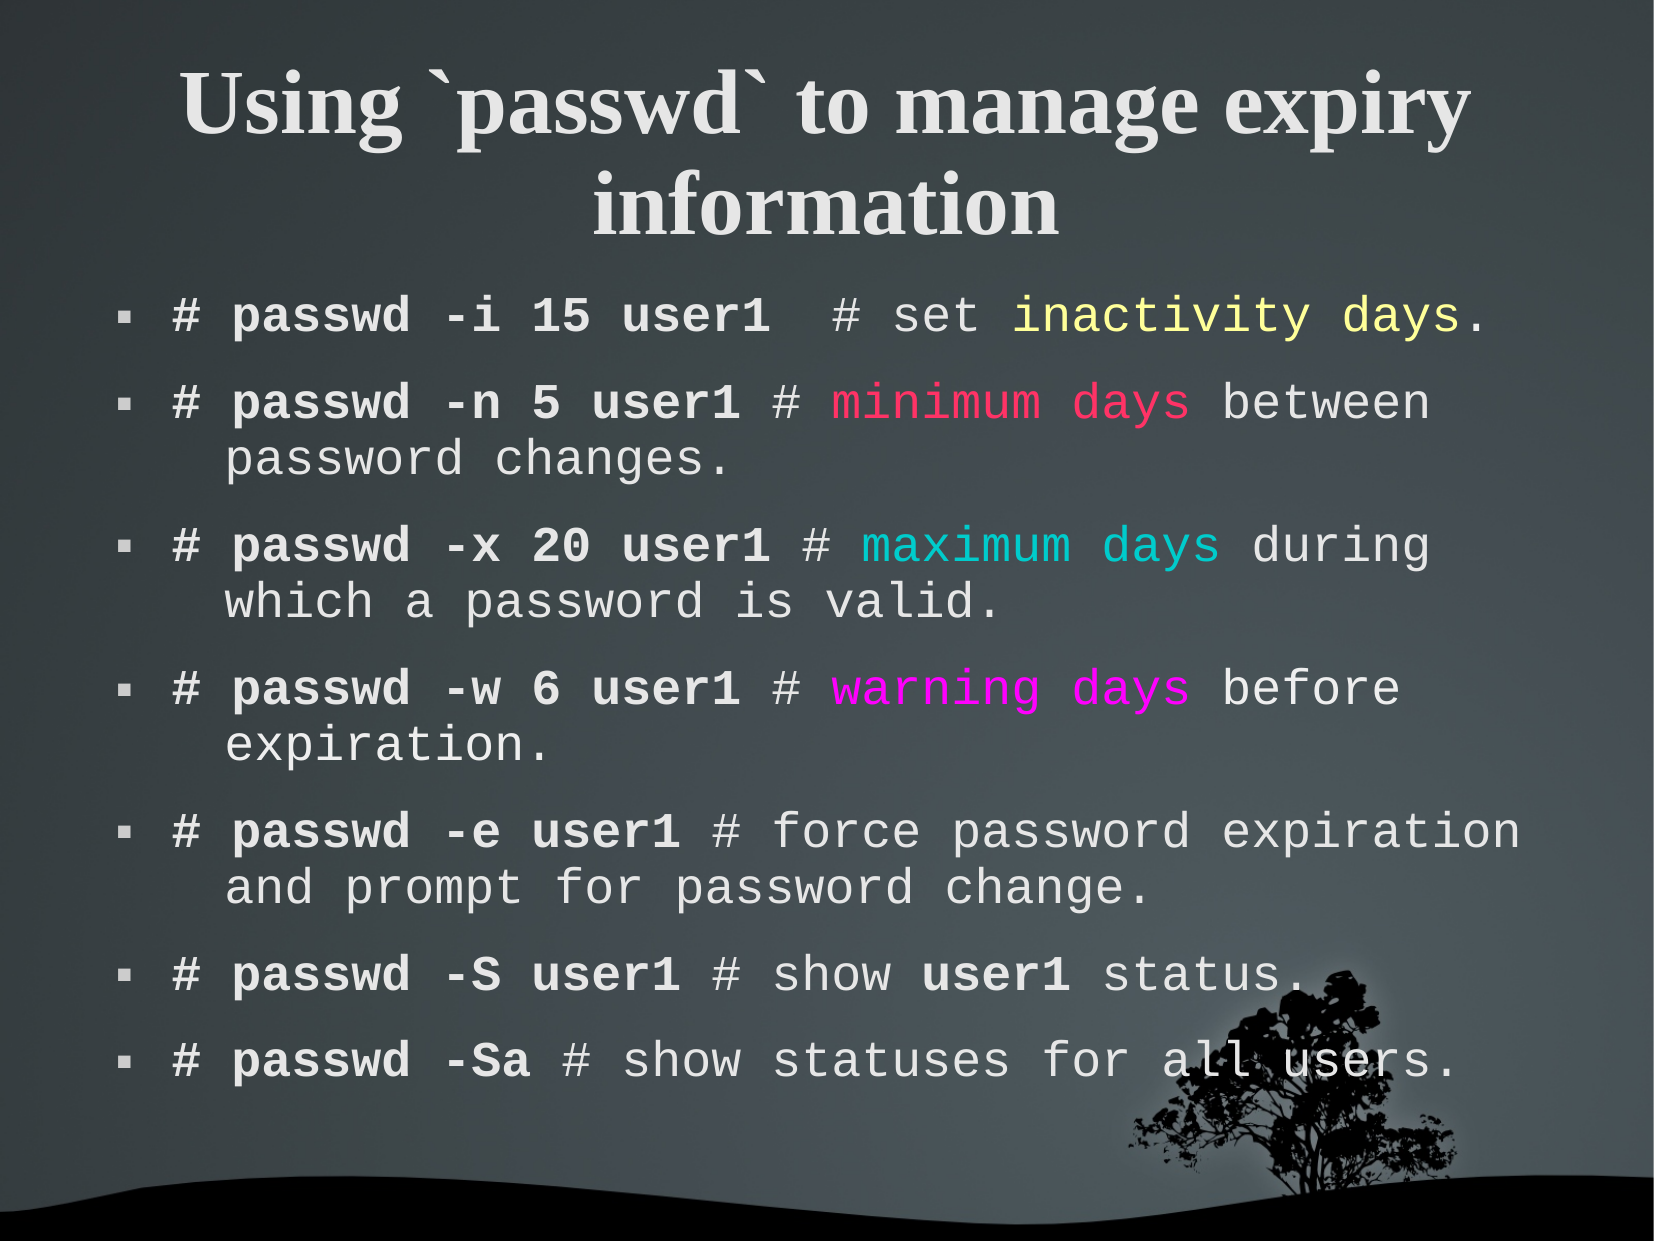

# Using `passwd` to manage expiry information
# passwd -i 15 user1 # set inactivity days.
# passwd -n 5 user1 # minimum days between password changes.
# passwd -x 20 user1 # maximum days during which a password is valid.
# passwd -w 6 user1 # warning days before expiration.
# passwd -e user1 # force password expiration and prompt for password change.
# passwd -S user1 # show user1 status.
# passwd -Sa # show statuses for all users.